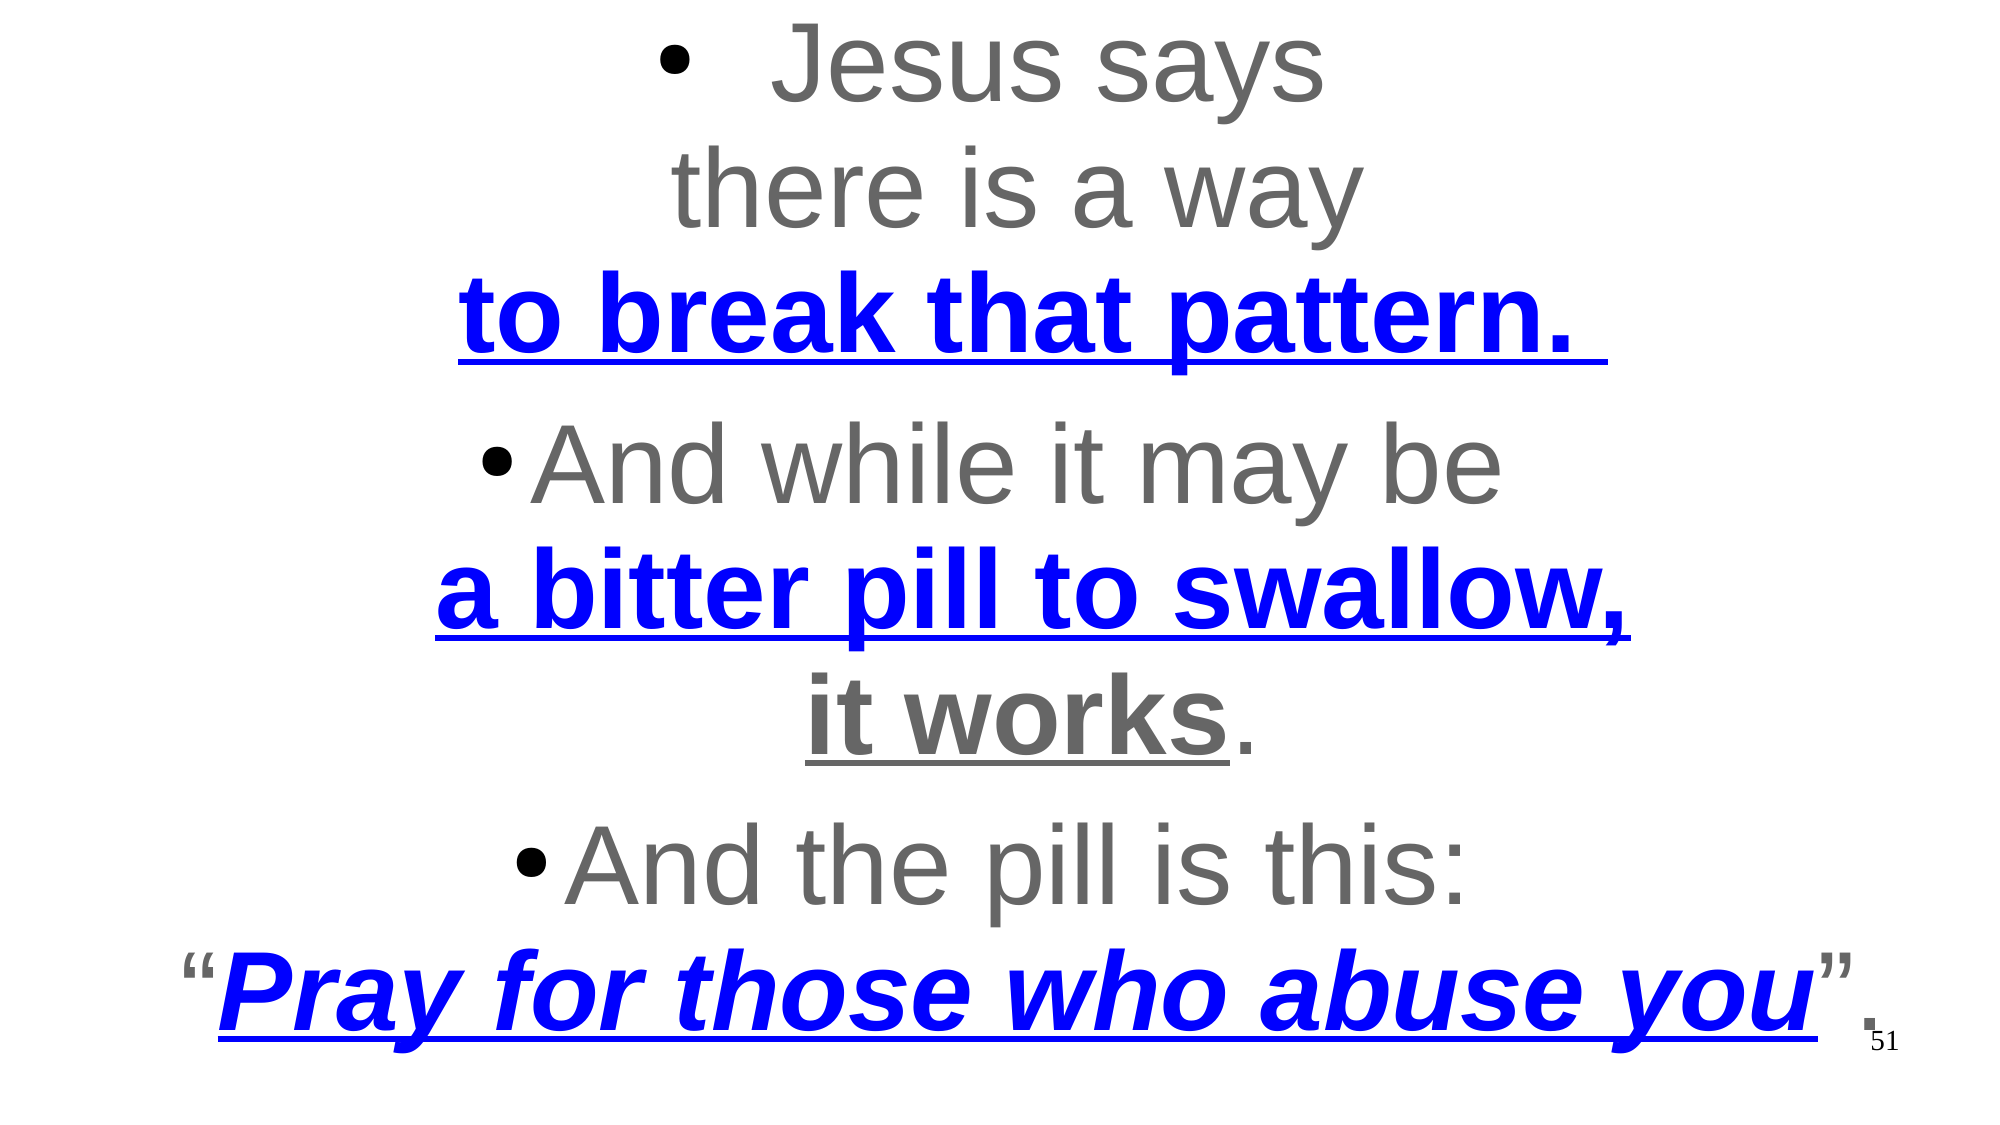

# Jesus says there is a way to break that pattern.
And while it may be
a bitter pill to swallow,
it works.
And the pill is this:
“Pray for those who abuse you”.
51